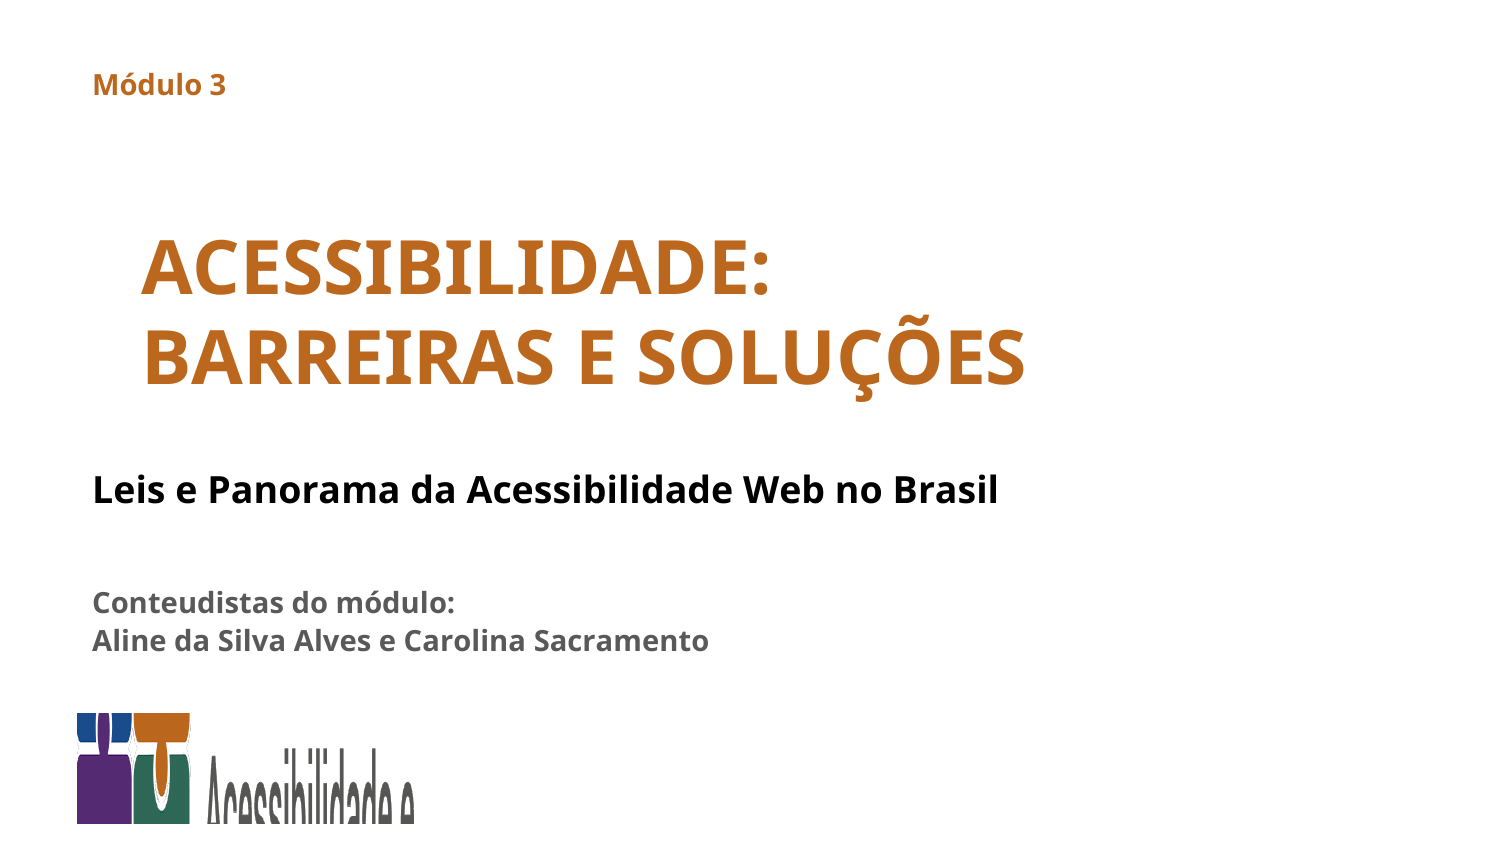

Módulo 3
# ACESSIBILIDADE: BARREIRAS E SOLUÇÕES
Leis e Panorama da Acessibilidade Web no Brasil
Conteudistas do módulo:
Aline da Silva Alves e Carolina Sacramento